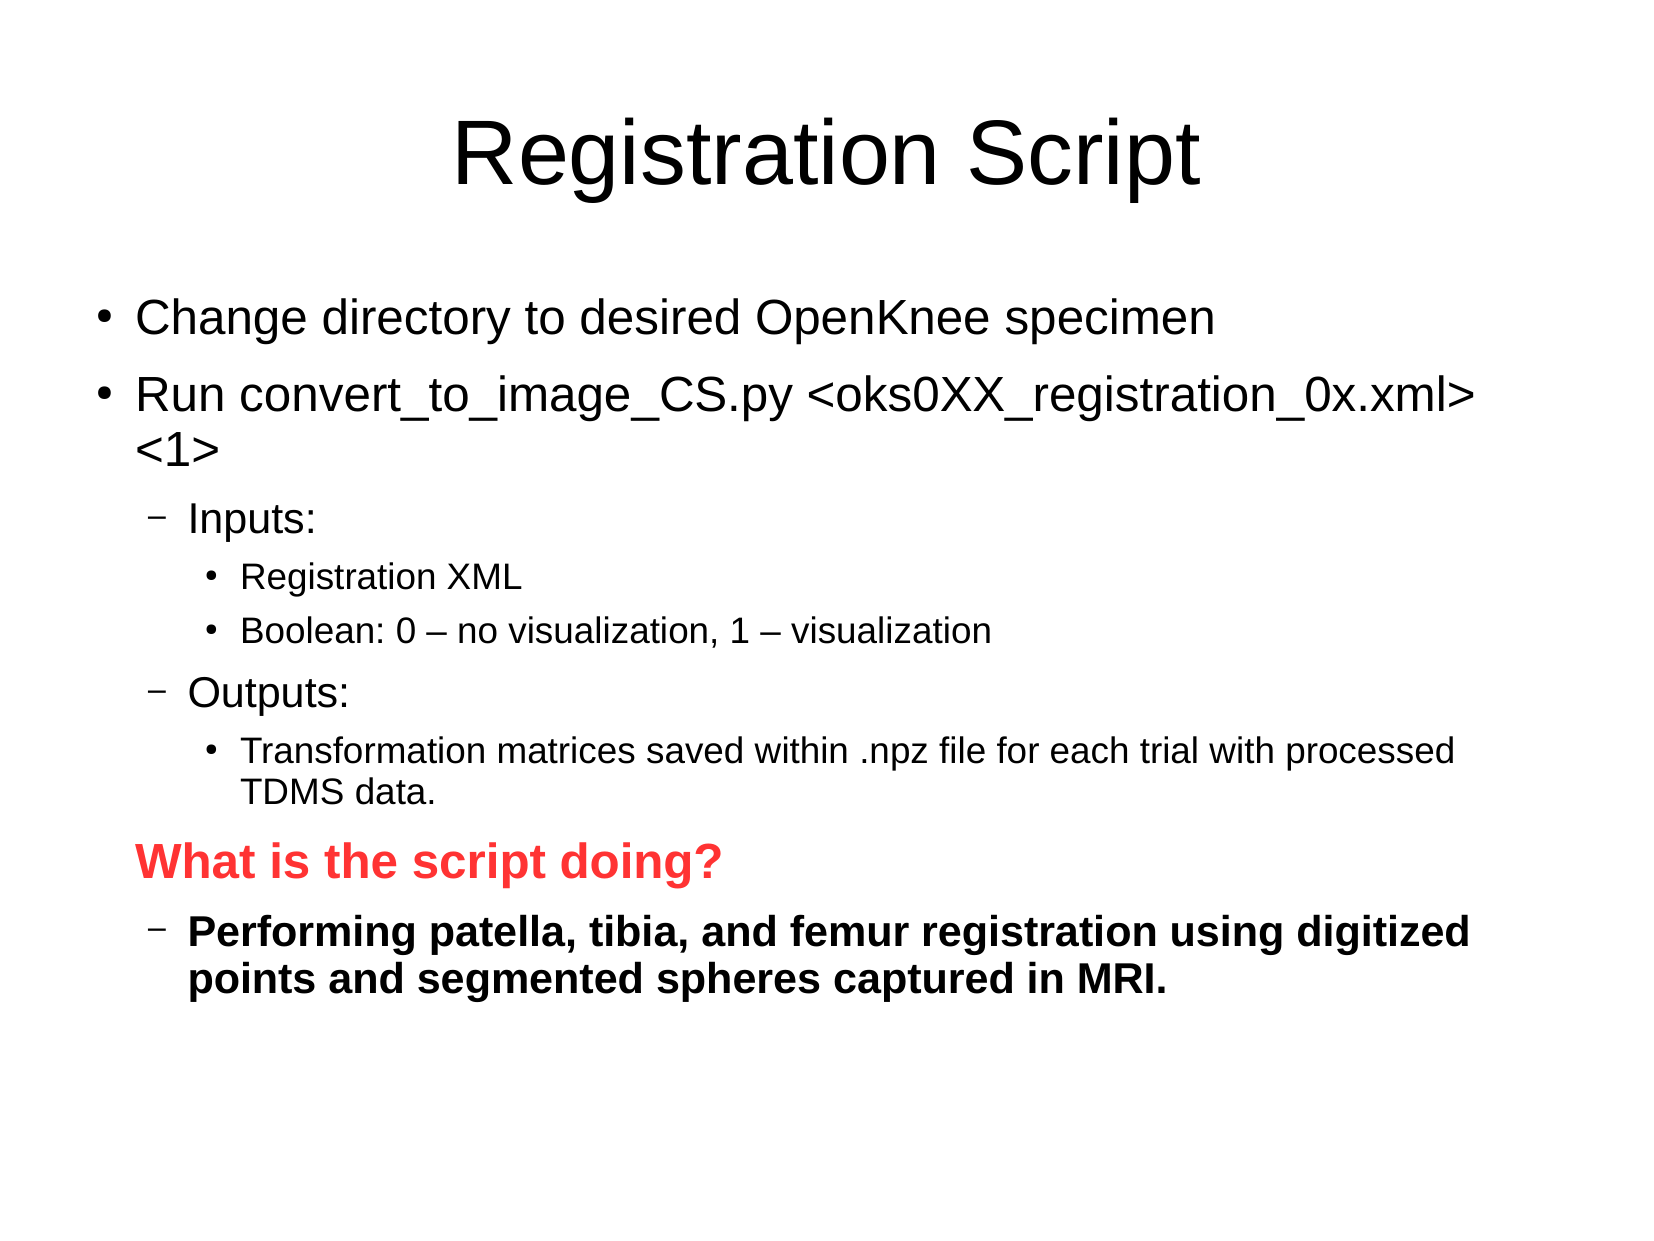

# Registration Script
Change directory to desired OpenKnee specimen
Run convert_to_image_CS.py <oks0XX_registration_0x.xml> <1>
Inputs:
Registration XML
Boolean: 0 – no visualization, 1 – visualization
Outputs:
Transformation matrices saved within .npz file for each trial with processed TDMS data.
What is the script doing?
Performing patella, tibia, and femur registration using digitized points and segmented spheres captured in MRI.